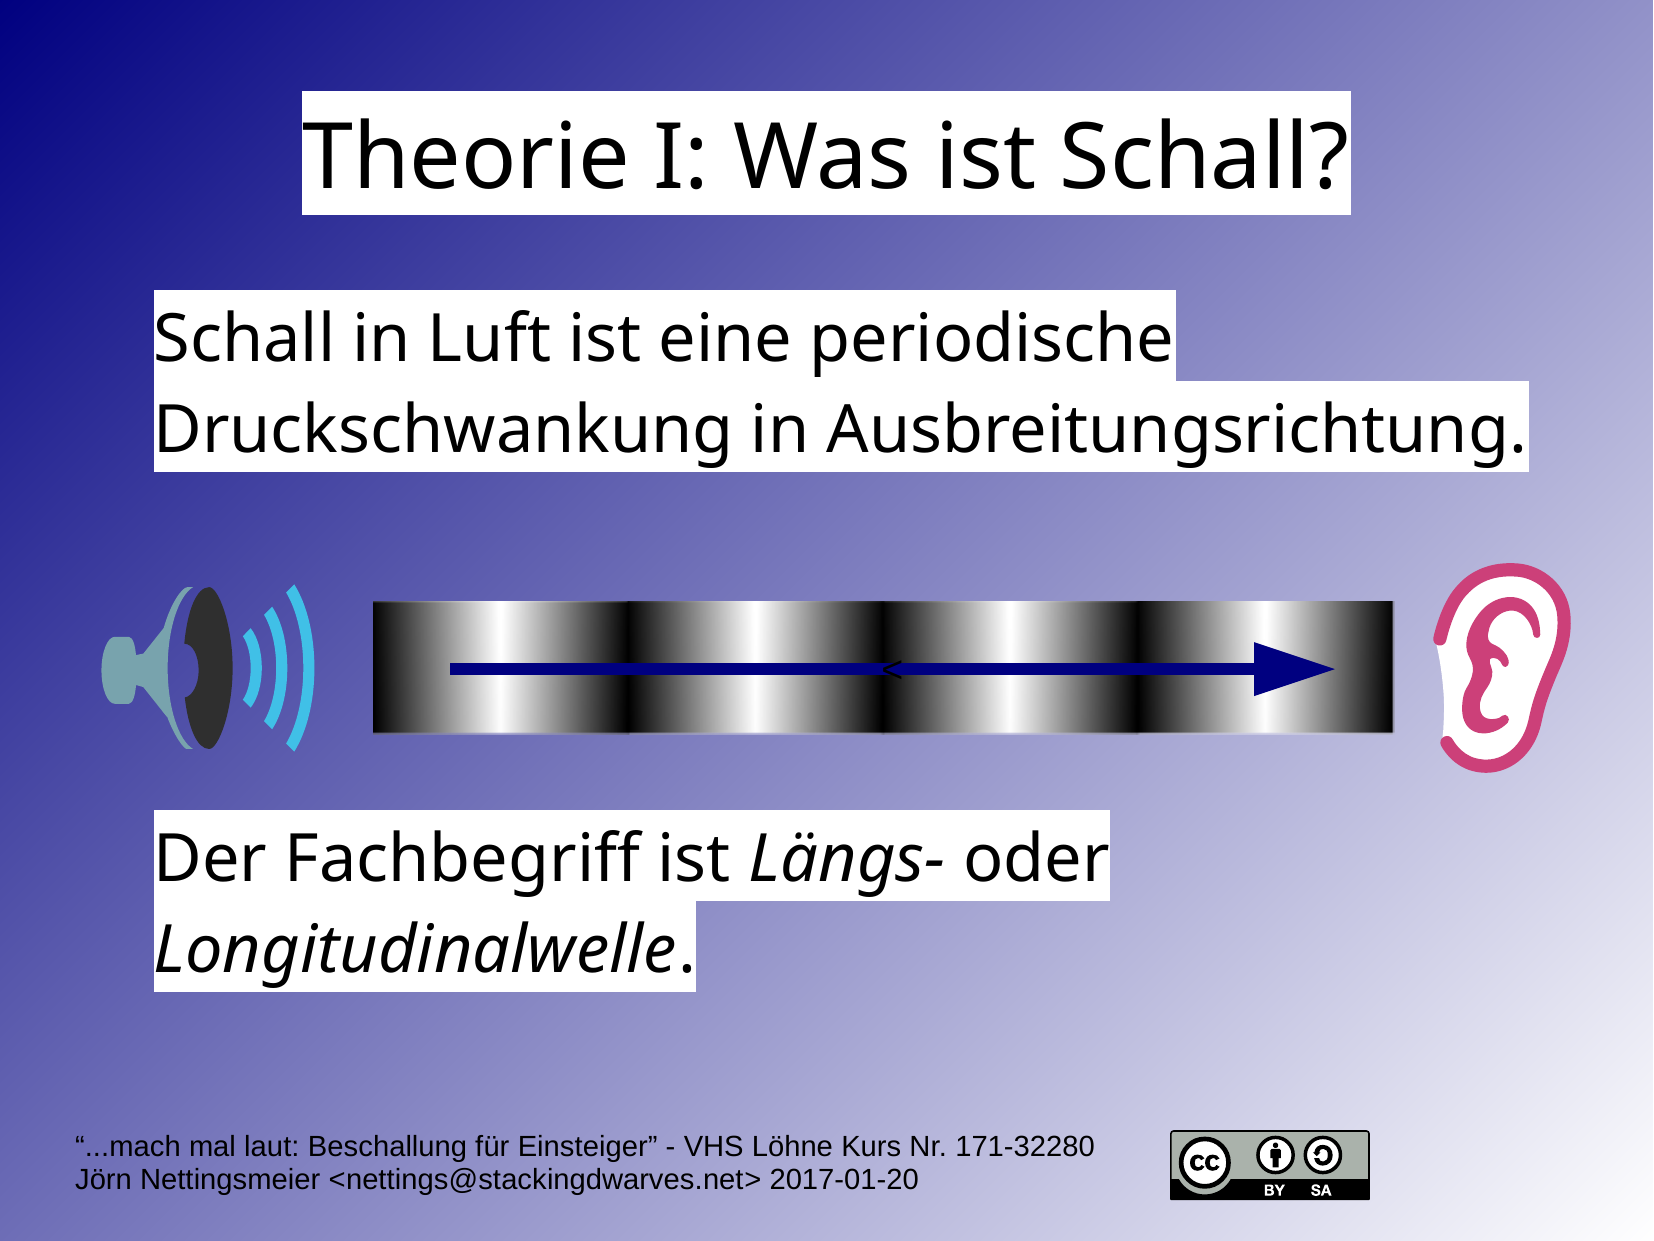

# Theorie I: Was ist Schall?
Schall in Luft ist eine periodische Druckschwankung in Ausbreitungsrichtung.
<
Der Fachbegriff ist Längs- oder Longitudinalwelle.